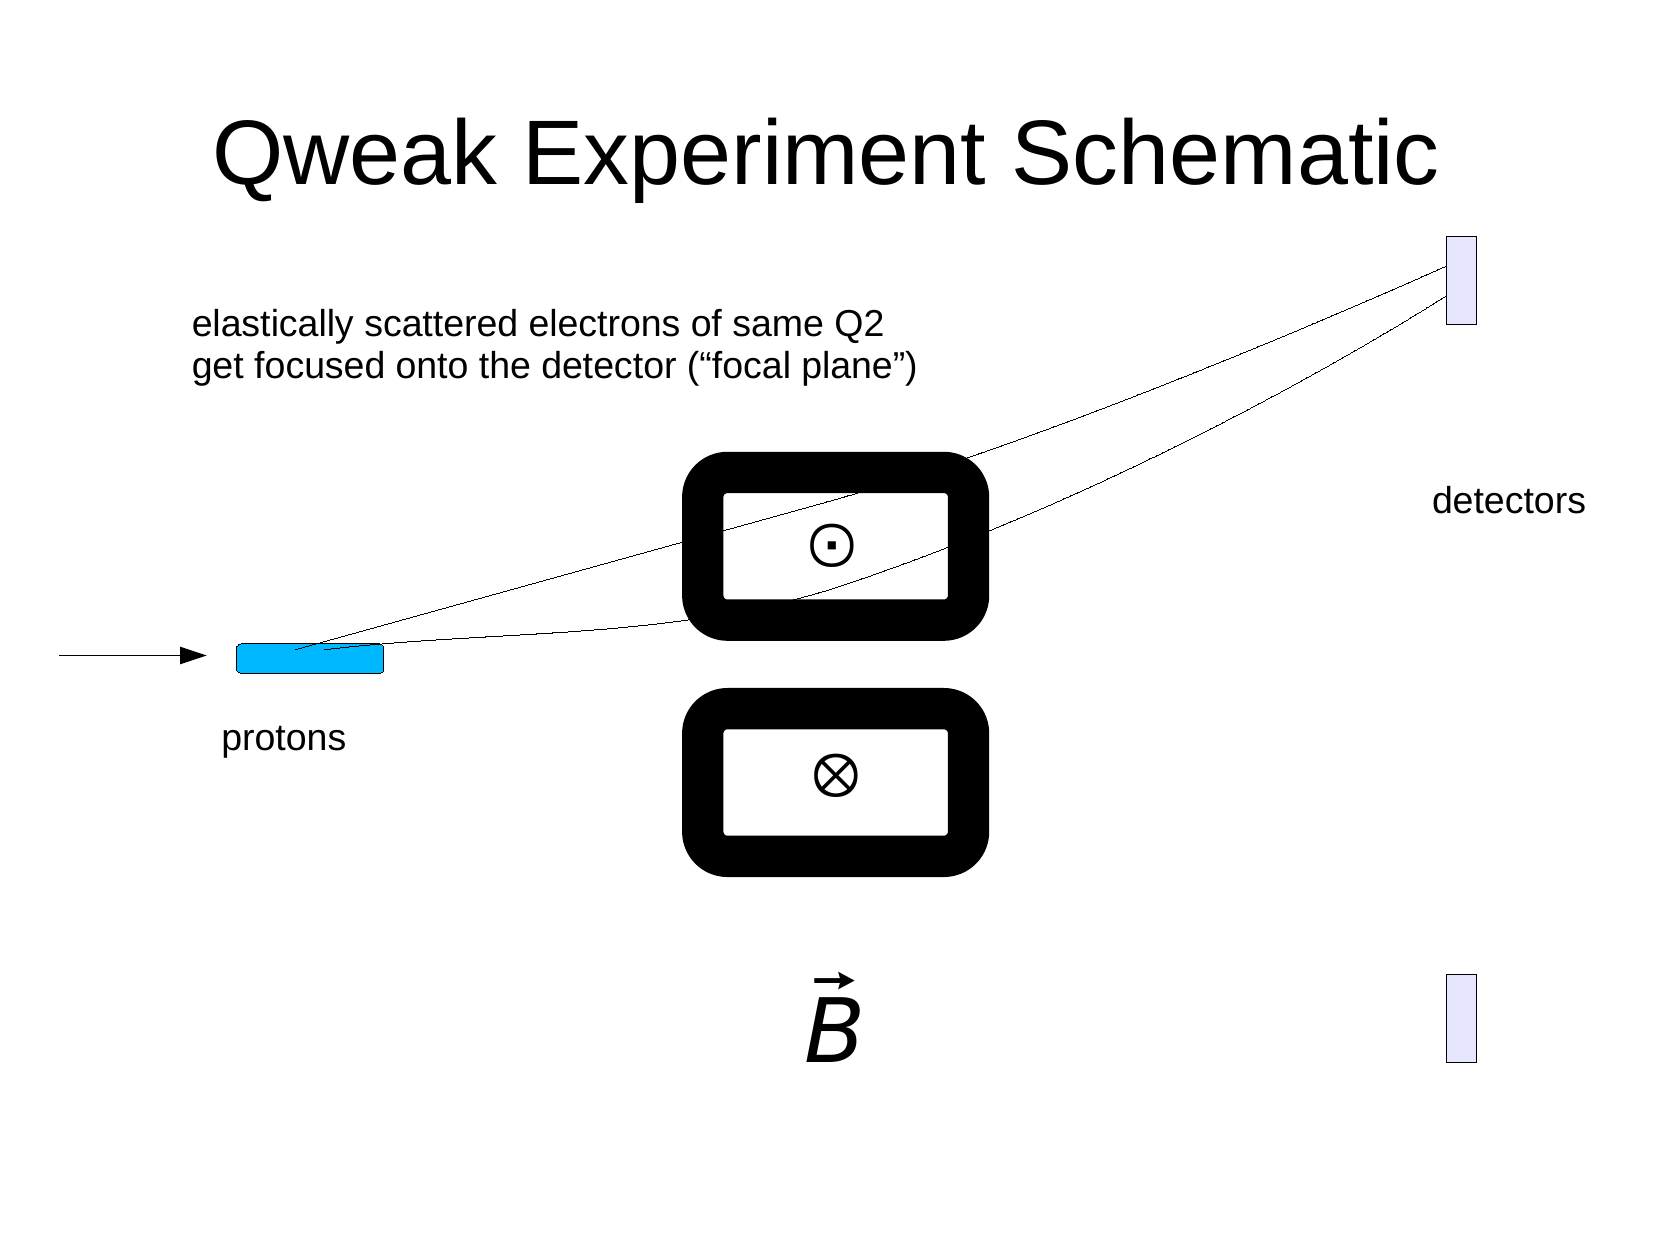

# Qweak Experiment Schematic
elastically scattered electrons of same Q2
get focused onto the detector (“focal plane”)
detectors
⊙
protons
⊗